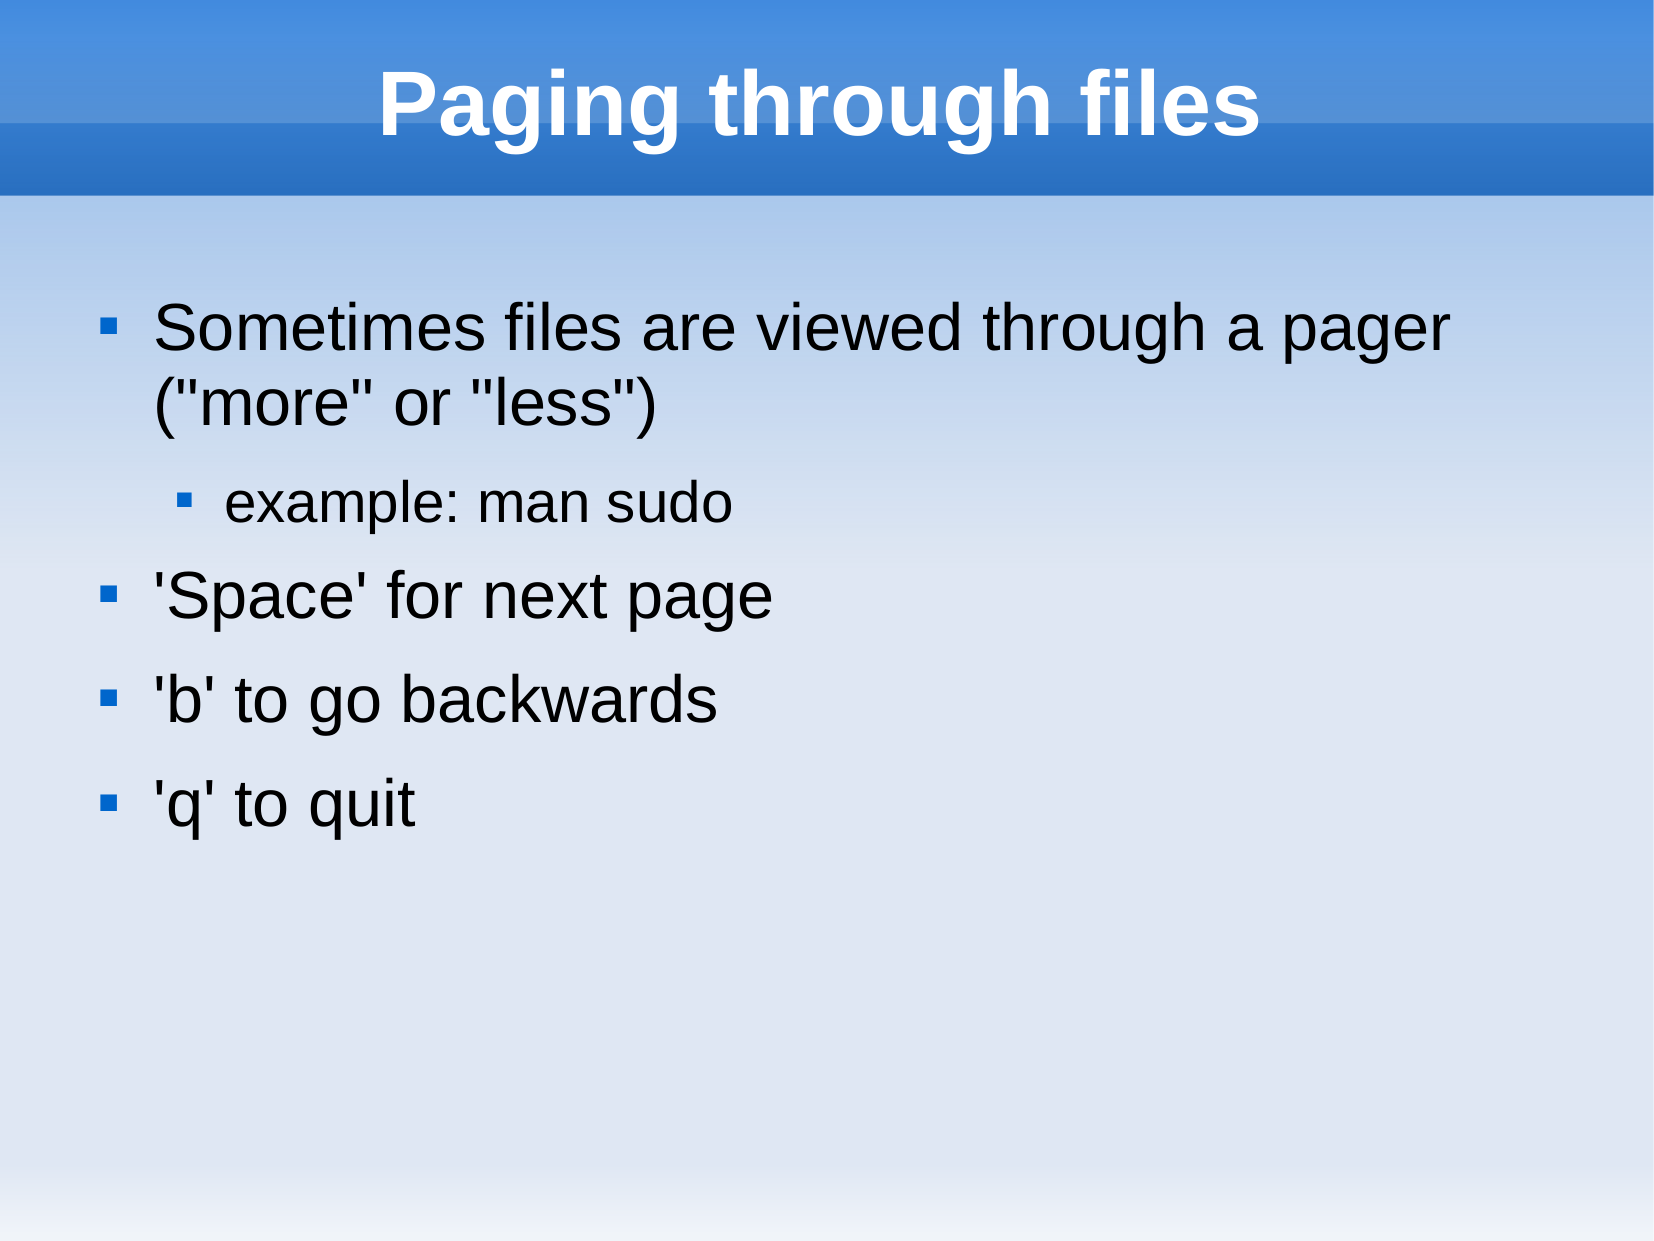

# Paging through files
Sometimes files are viewed through a pager ("more" or "less")
example: man sudo
'Space' for next page
'b' to go backwards
'q' to quit